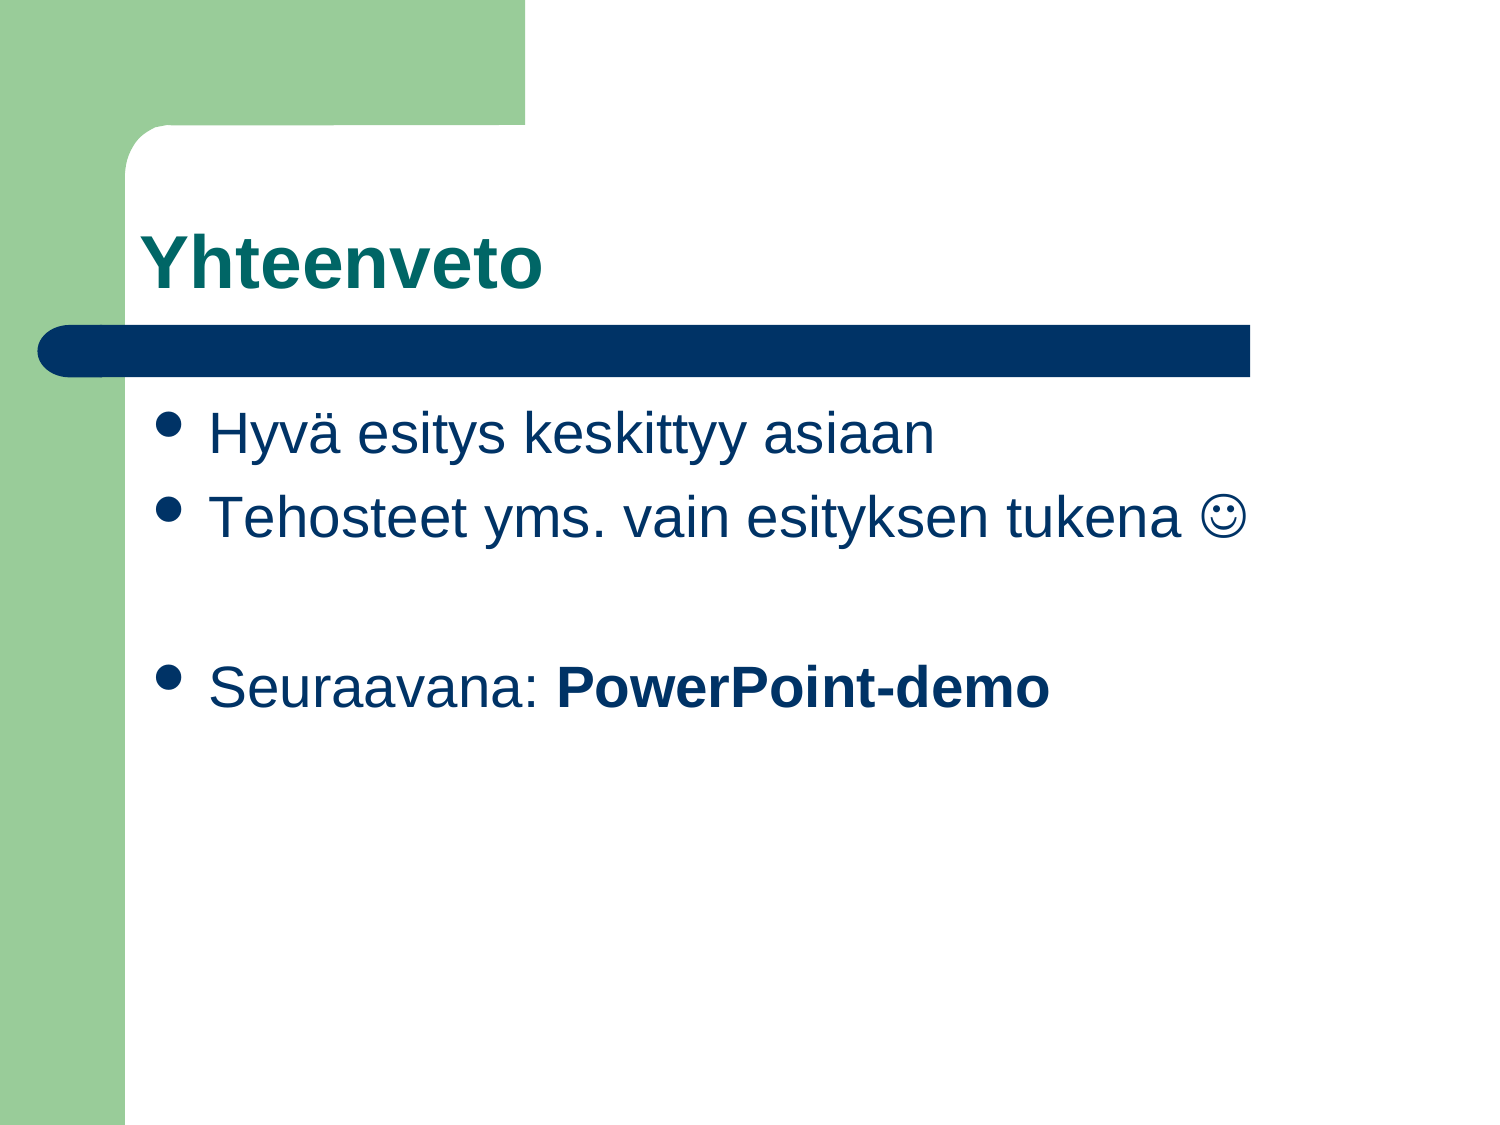

# Yhteenveto
Hyvä esitys keskittyy asiaan
Tehosteet yms. vain esityksen tukena 
Seuraavana: PowerPoint-demo